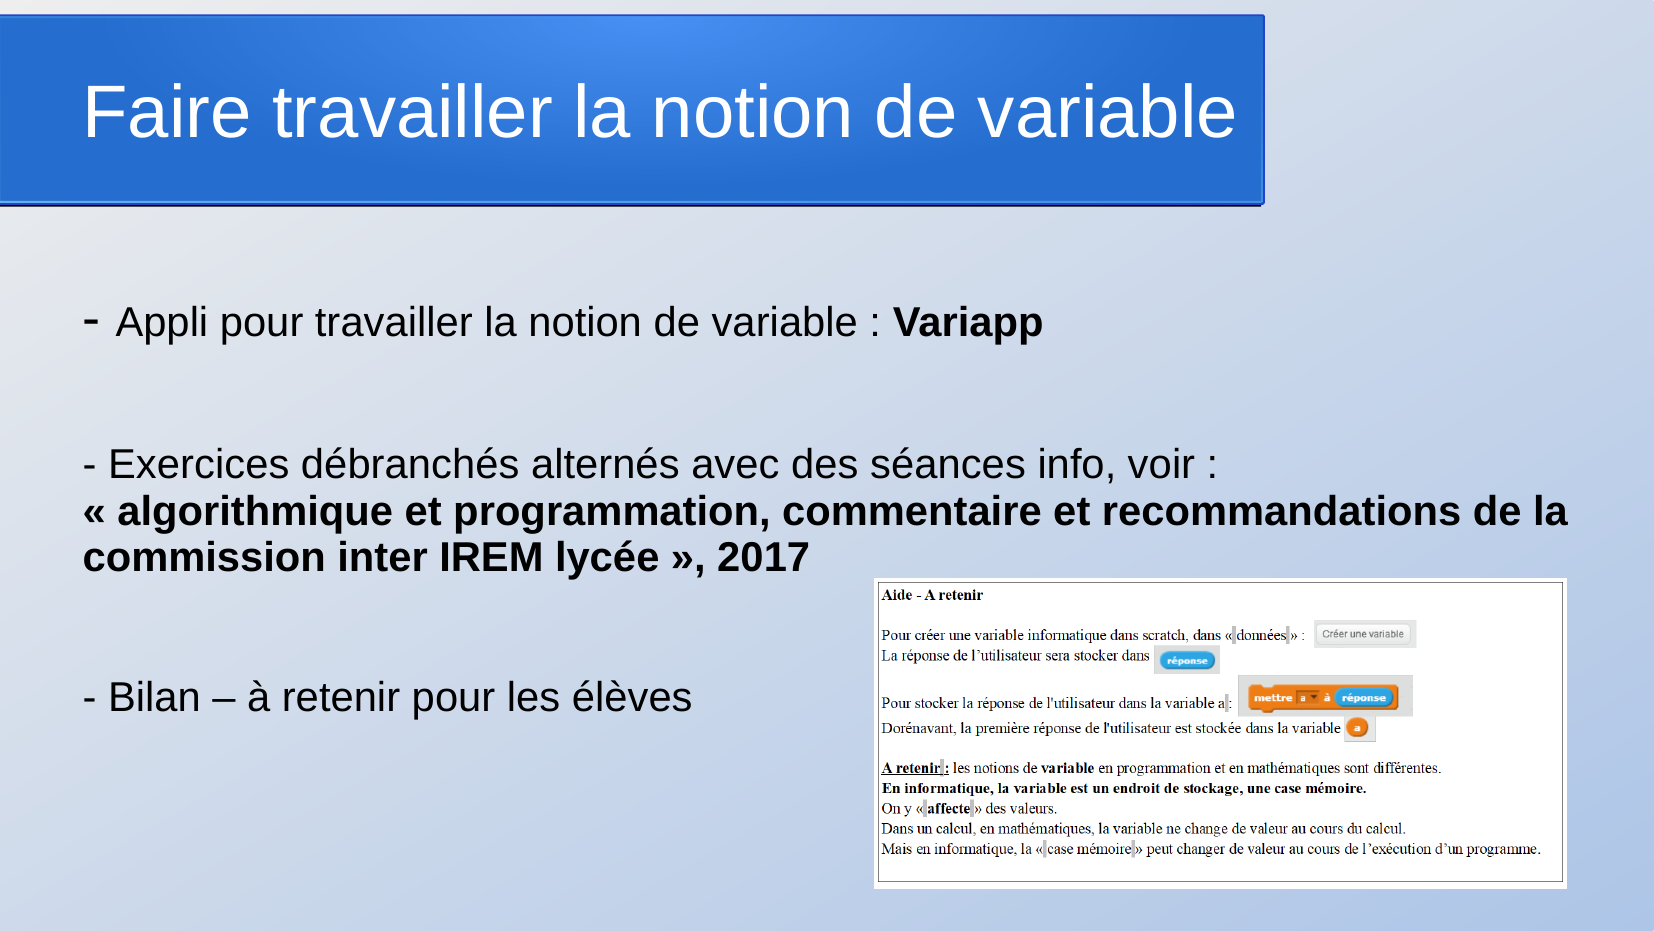

# Faire travailler la notion de variable
- Appli pour travailler la notion de variable : Variapp
- Exercices débranchés alternés avec des séances info, voir :
« algorithmique et programmation, commentaire et recommandations de la commission inter IREM lycée », 2017
- Bilan – à retenir pour les élèves